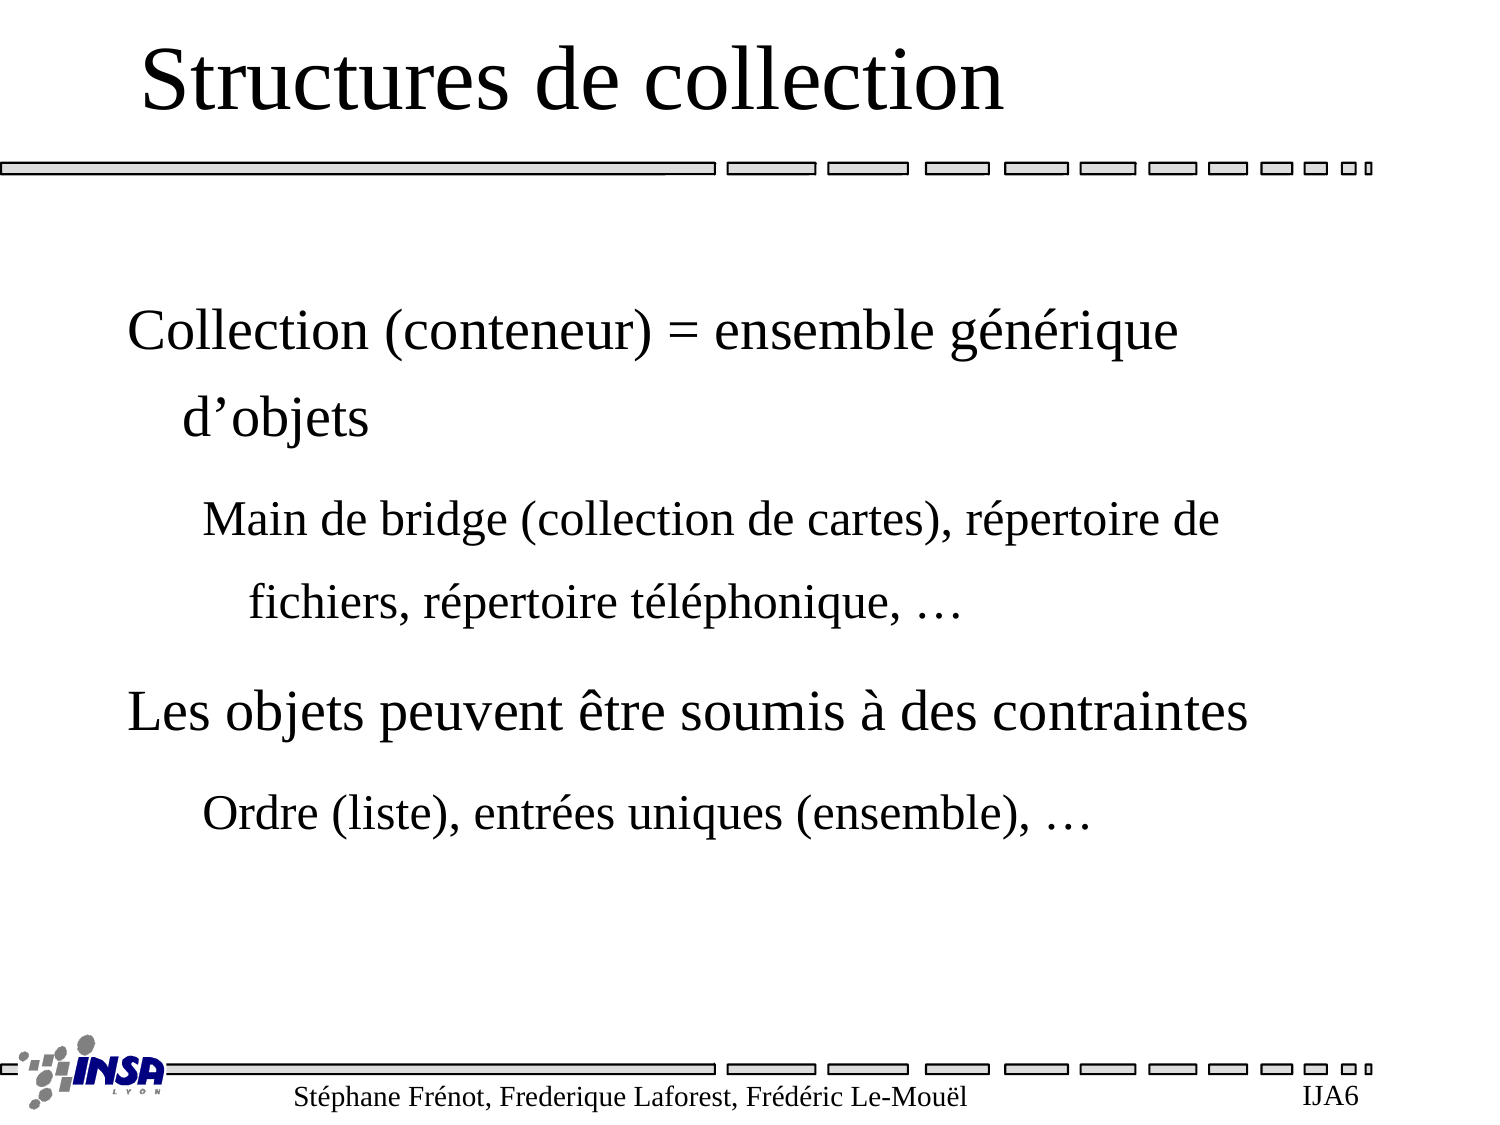

# Structures de collection
Collection (conteneur) = ensemble générique d’objets
Main de bridge (collection de cartes), répertoire de fichiers, répertoire téléphonique, …
Les objets peuvent être soumis à des contraintes
Ordre (liste), entrées uniques (ensemble), …